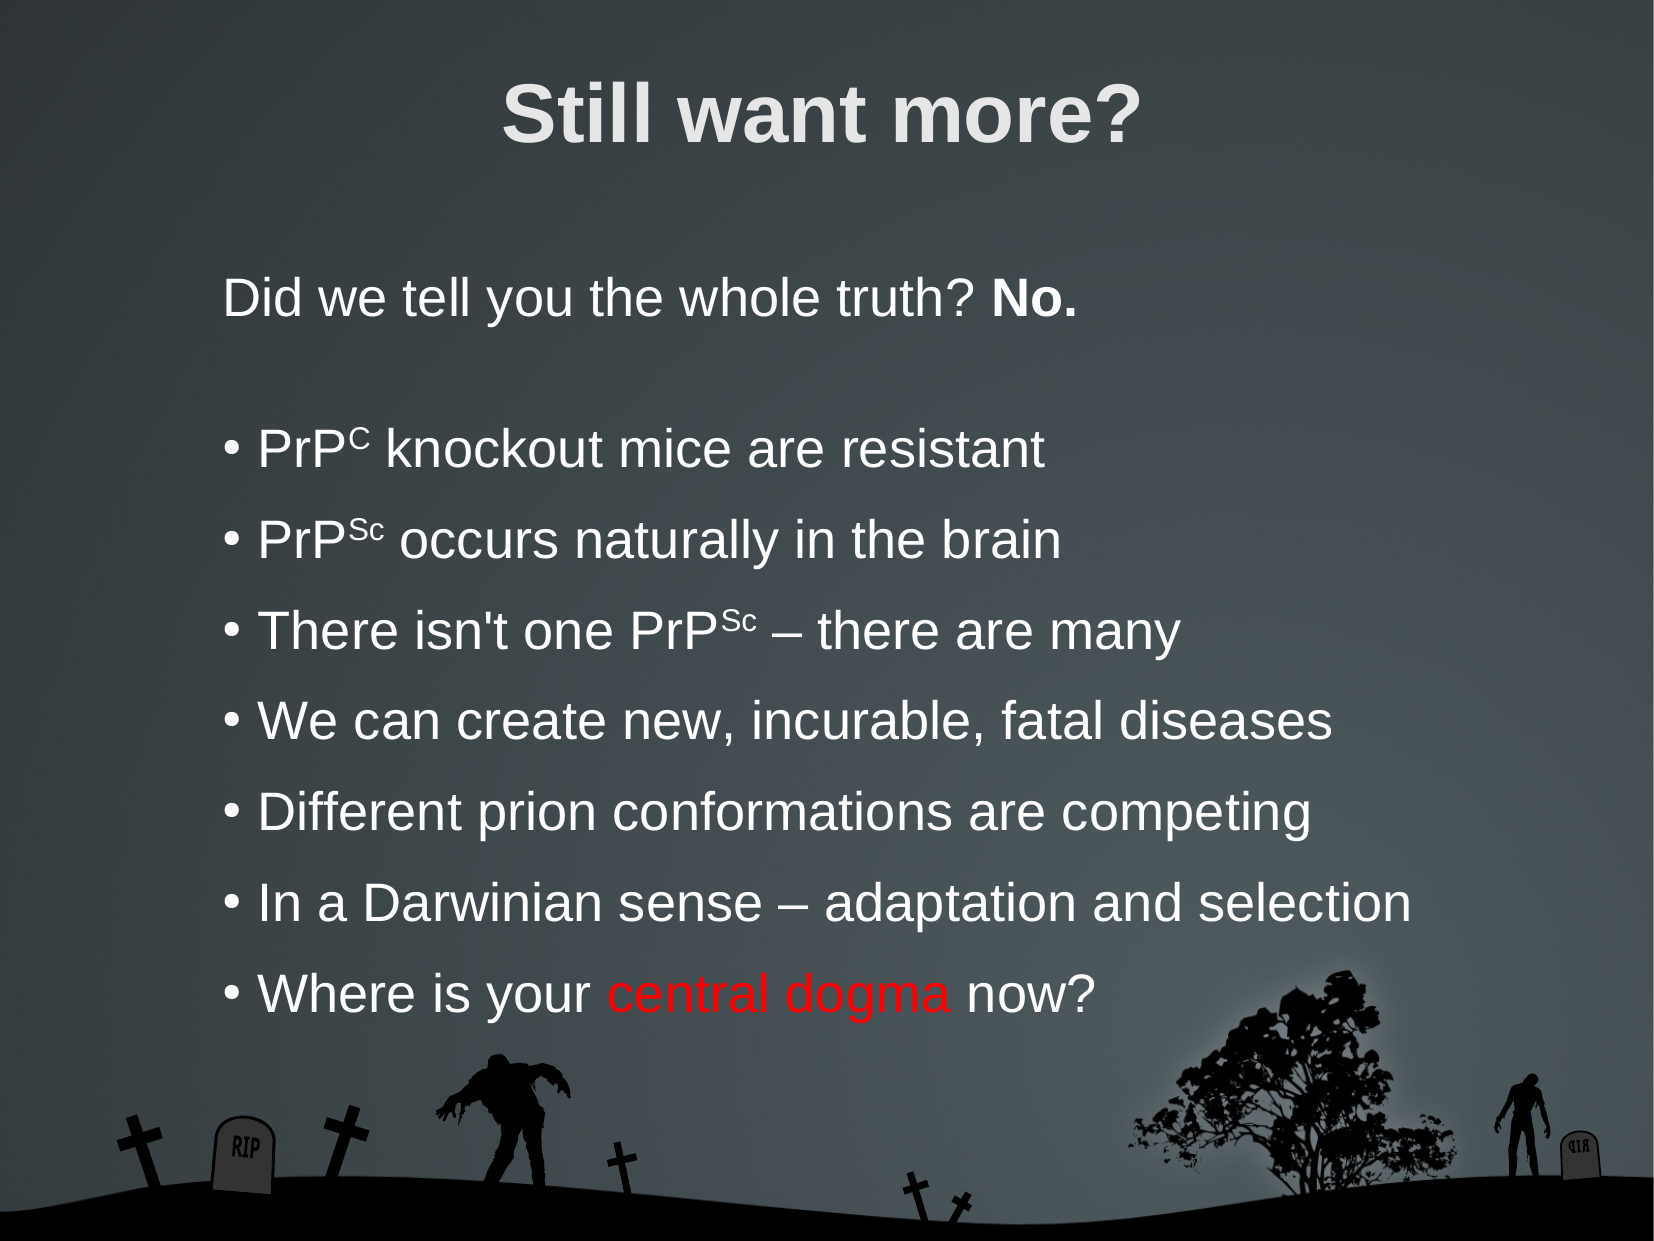

# Still want more?
Did we tell you the whole truth? No.
PrPC knockout mice are resistant
PrPSc occurs naturally in the brain
There isn't one PrPSc – there are many
We can create new, incurable, fatal diseases
Different prion conformations are competing
In a Darwinian sense – adaptation and selection
Where is your central dogma now?
RIP